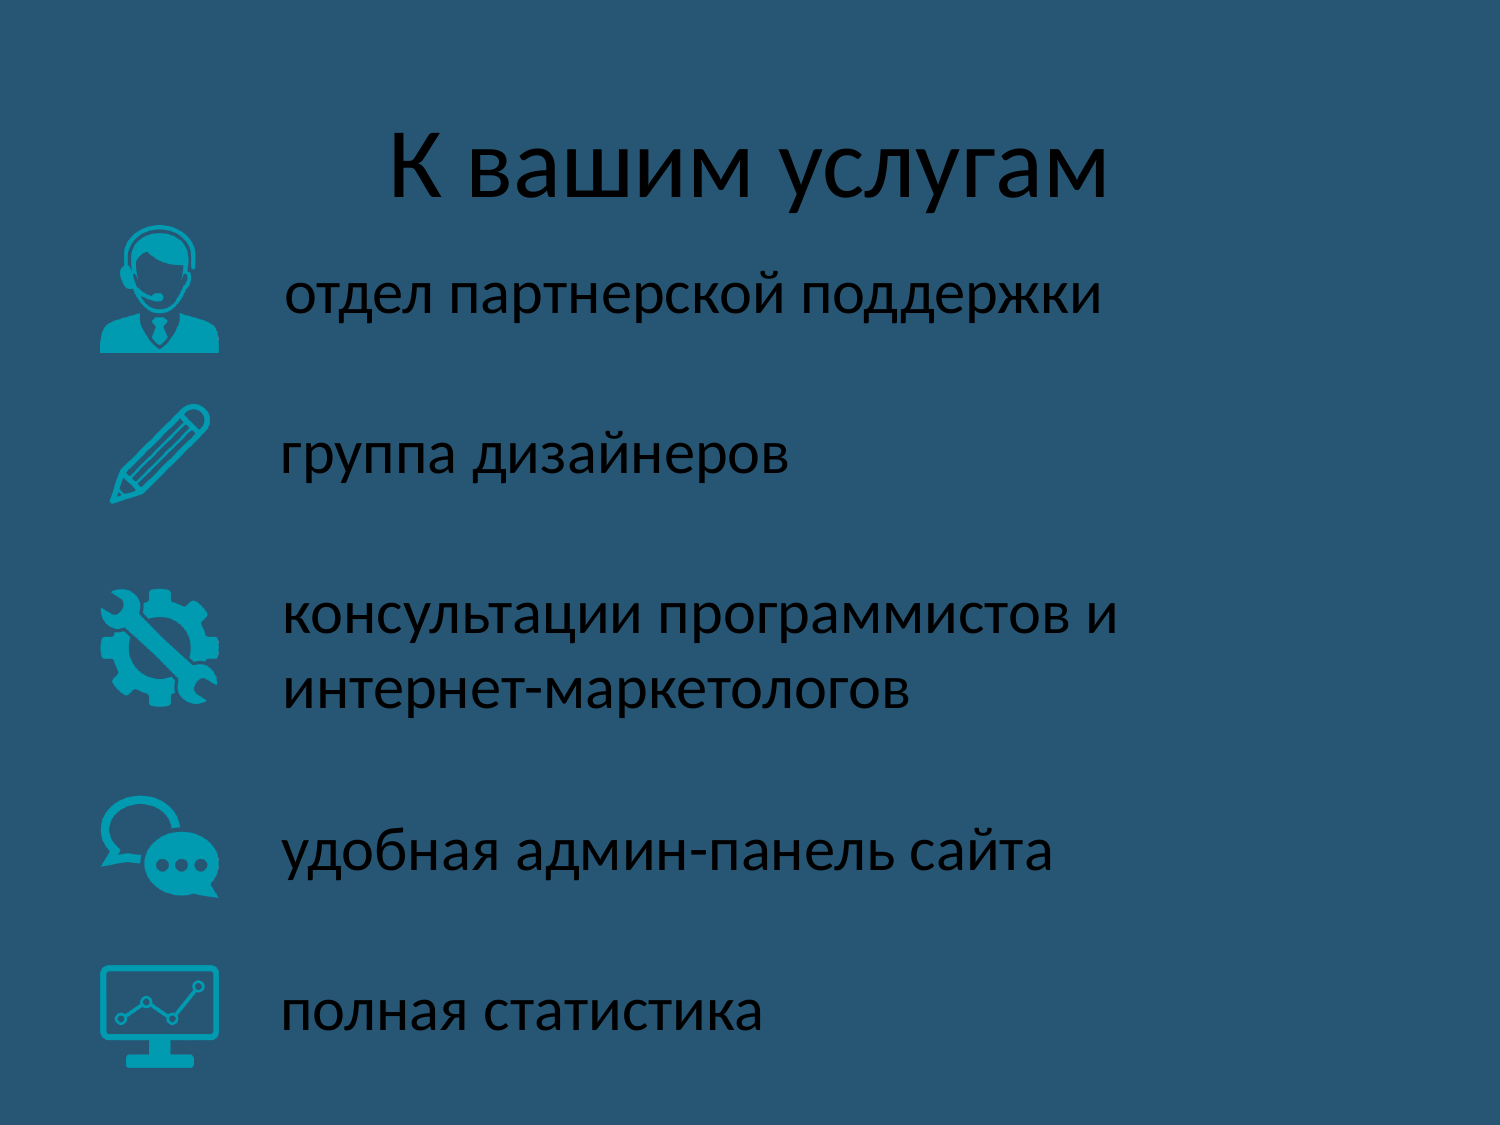

# К вашим услугам
отдел партнерской поддержки
группа дизайнеров
консультации программистов и
интернет-маркетологов
удобная админ-панель сайта
полная статистика